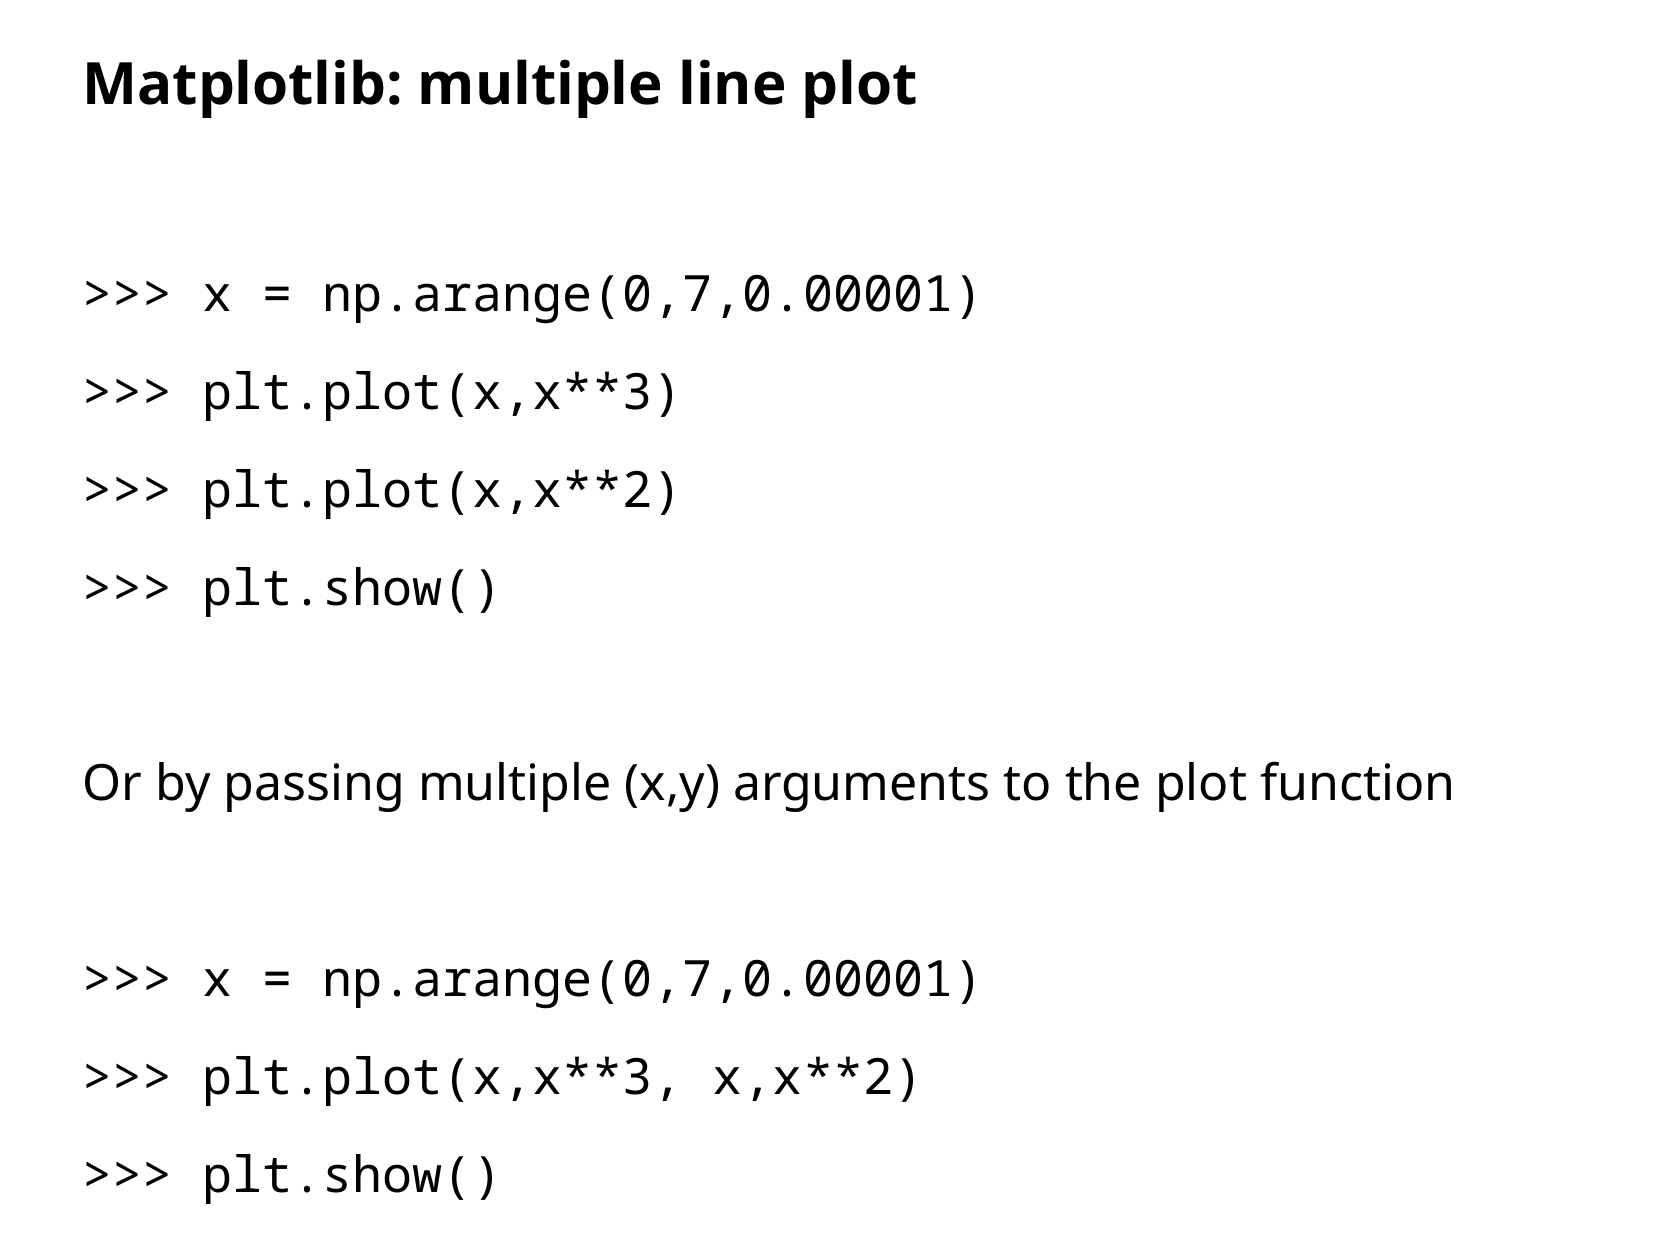

# Matplotlib: multiple line plot
>>> x = np.arange(0,7,0.00001)
>>> plt.plot(x,x**3)
>>> plt.plot(x,x**2)
>>> plt.show()
Or by passing multiple (x,y) arguments to the plot function
>>> x = np.arange(0,7,0.00001)
>>> plt.plot(x,x**3, x,x**2)
>>> plt.show()